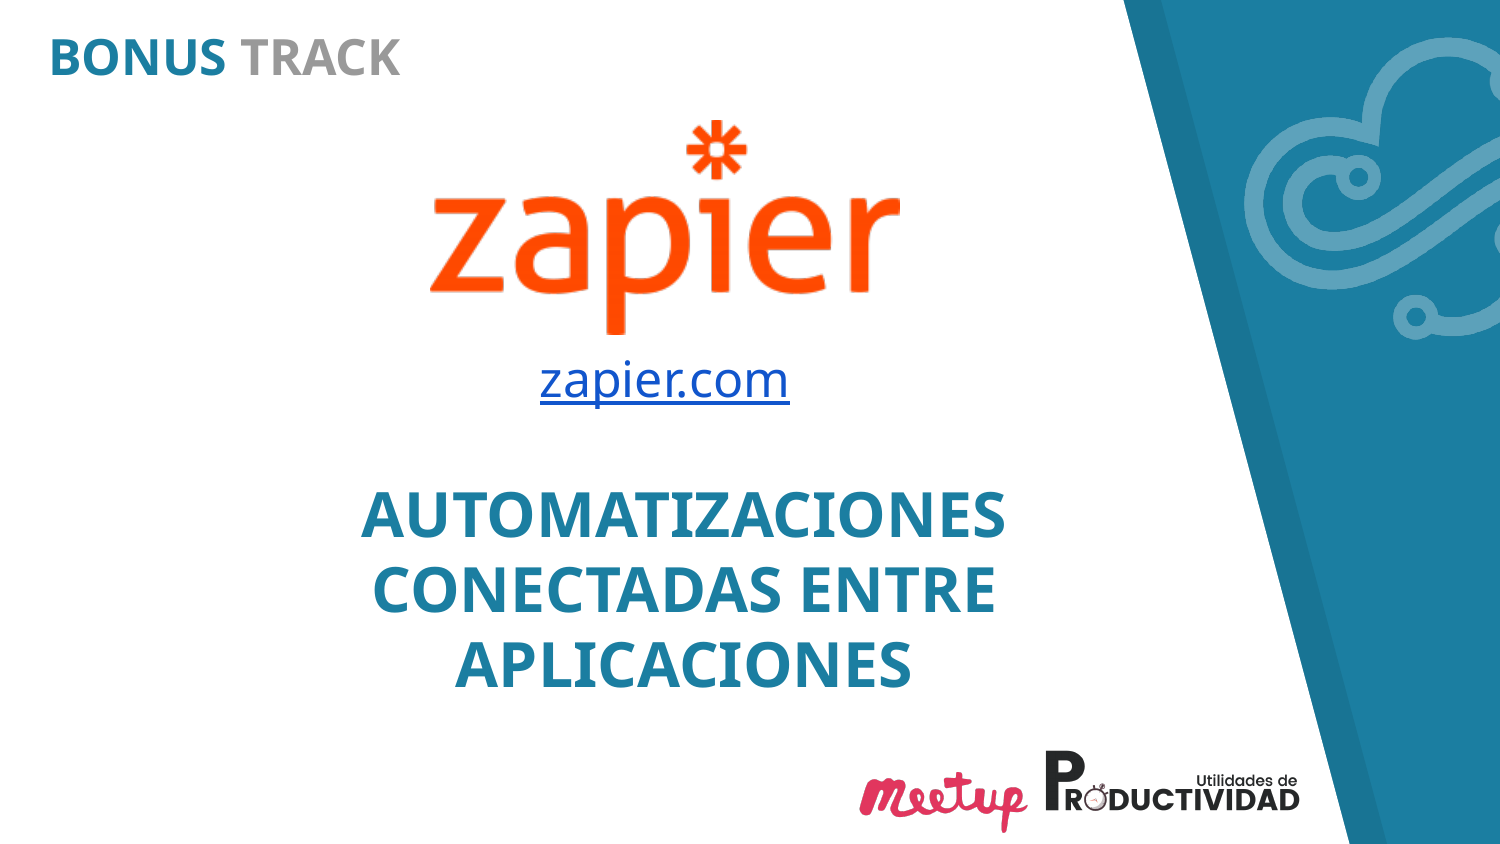

# BONUS TRACK
zapier.com
AUTOMATIZACIONES CONECTADAS ENTRE APLICACIONES